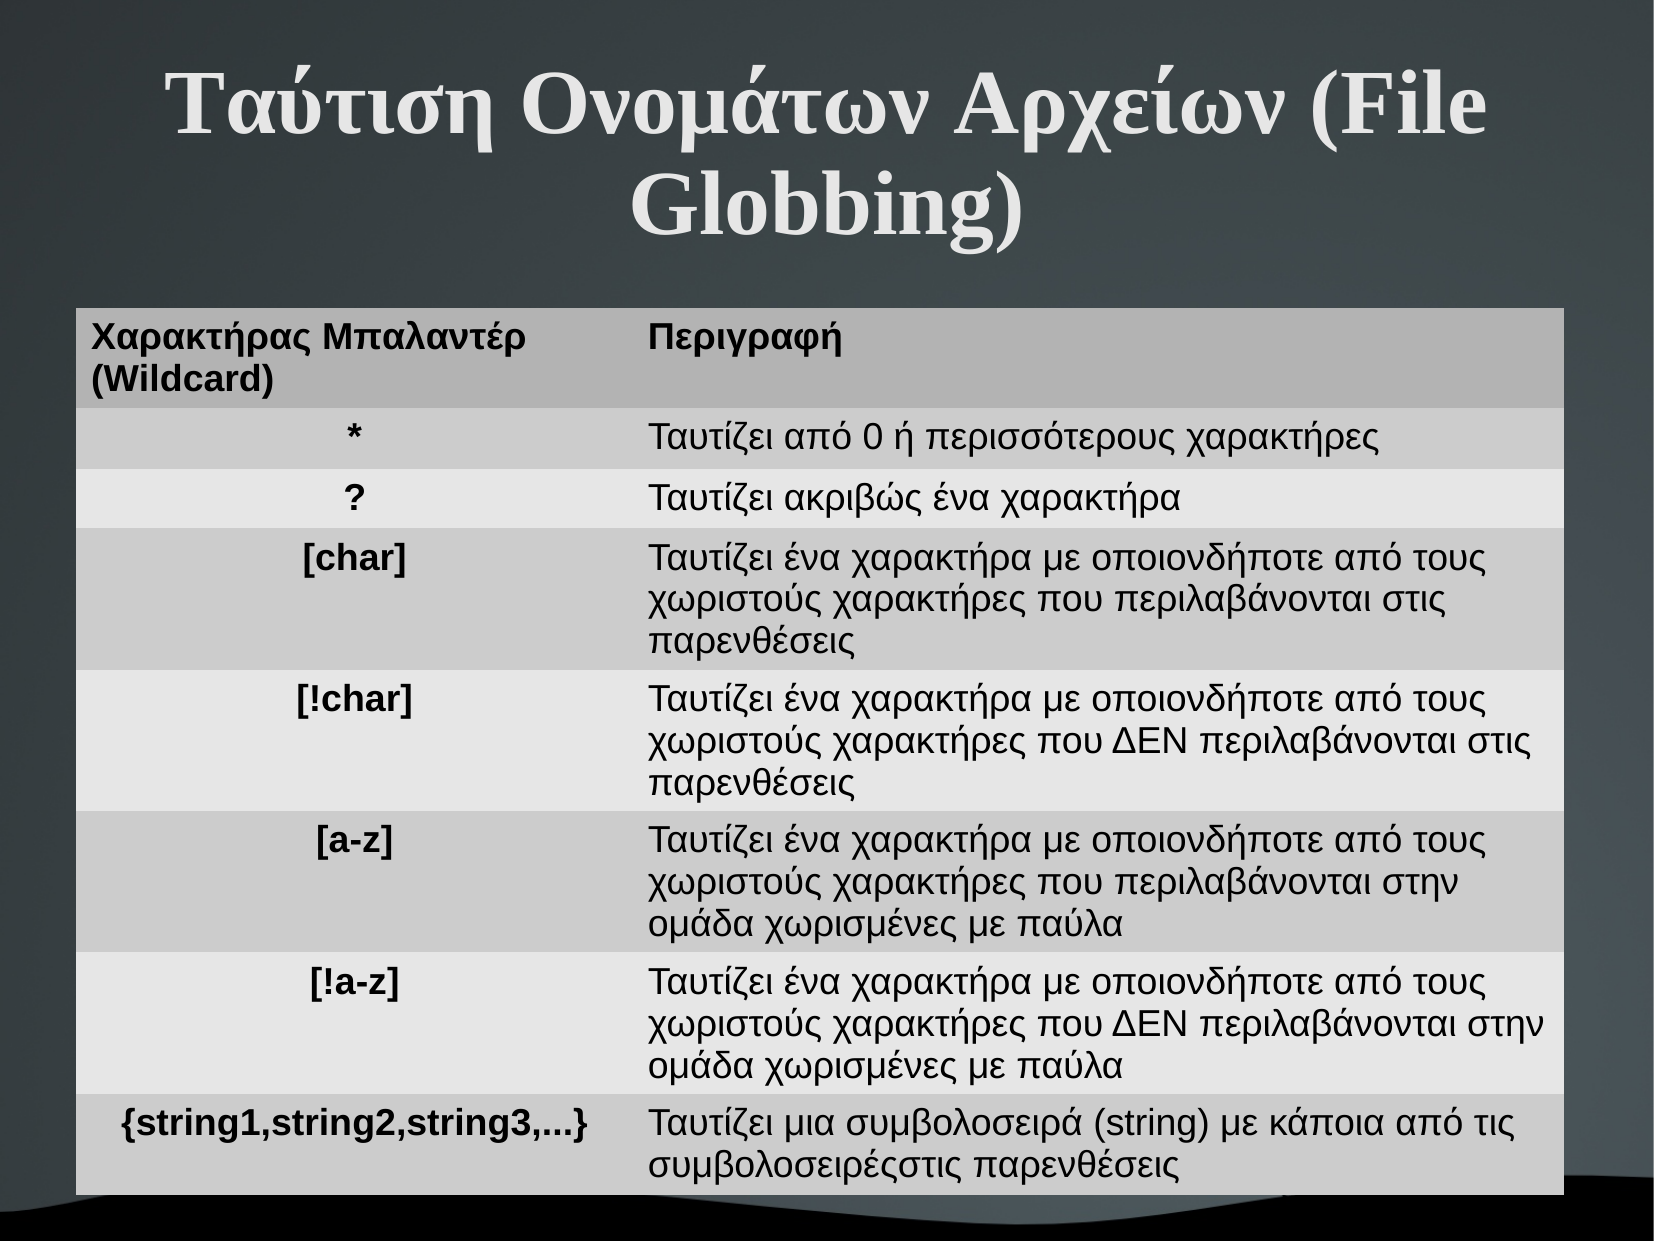

# Ταύτιση Ονομάτων Αρχείων (File Globbing)
| Χαρακτήρας Μπαλαντέρ (Wildcard) | Περιγραφή |
| --- | --- |
| \* | Ταυτίζει από 0 ή περισσότερους χαρακτήρες |
| ? | Ταυτίζει ακριβώς ένα χαρακτήρα |
| [char] | Ταυτίζει ένα χαρακτήρα με οποιονδήποτε από τους χωριστούς χαρακτήρες που περιλαβάνονται στις παρενθέσεις |
| [!char] | Ταυτίζει ένα χαρακτήρα με οποιονδήποτε από τους χωριστούς χαρακτήρες που ΔΕΝ περιλαβάνονται στις παρενθέσεις |
| [a-z] | Ταυτίζει ένα χαρακτήρα με οποιονδήποτε από τους χωριστούς χαρακτήρες που περιλαβάνονται στην ομάδα χωρισμένες με παύλα |
| [!a-z] | Ταυτίζει ένα χαρακτήρα με οποιονδήποτε από τους χωριστούς χαρακτήρες που ΔΕΝ περιλαβάνονται στην ομάδα χωρισμένες με παύλα |
| {string1,string2,string3,...} | Ταυτίζει μια συμβολοσειρά (string) με κάποια από τις συμβολοσειρέςστις παρενθέσεις |